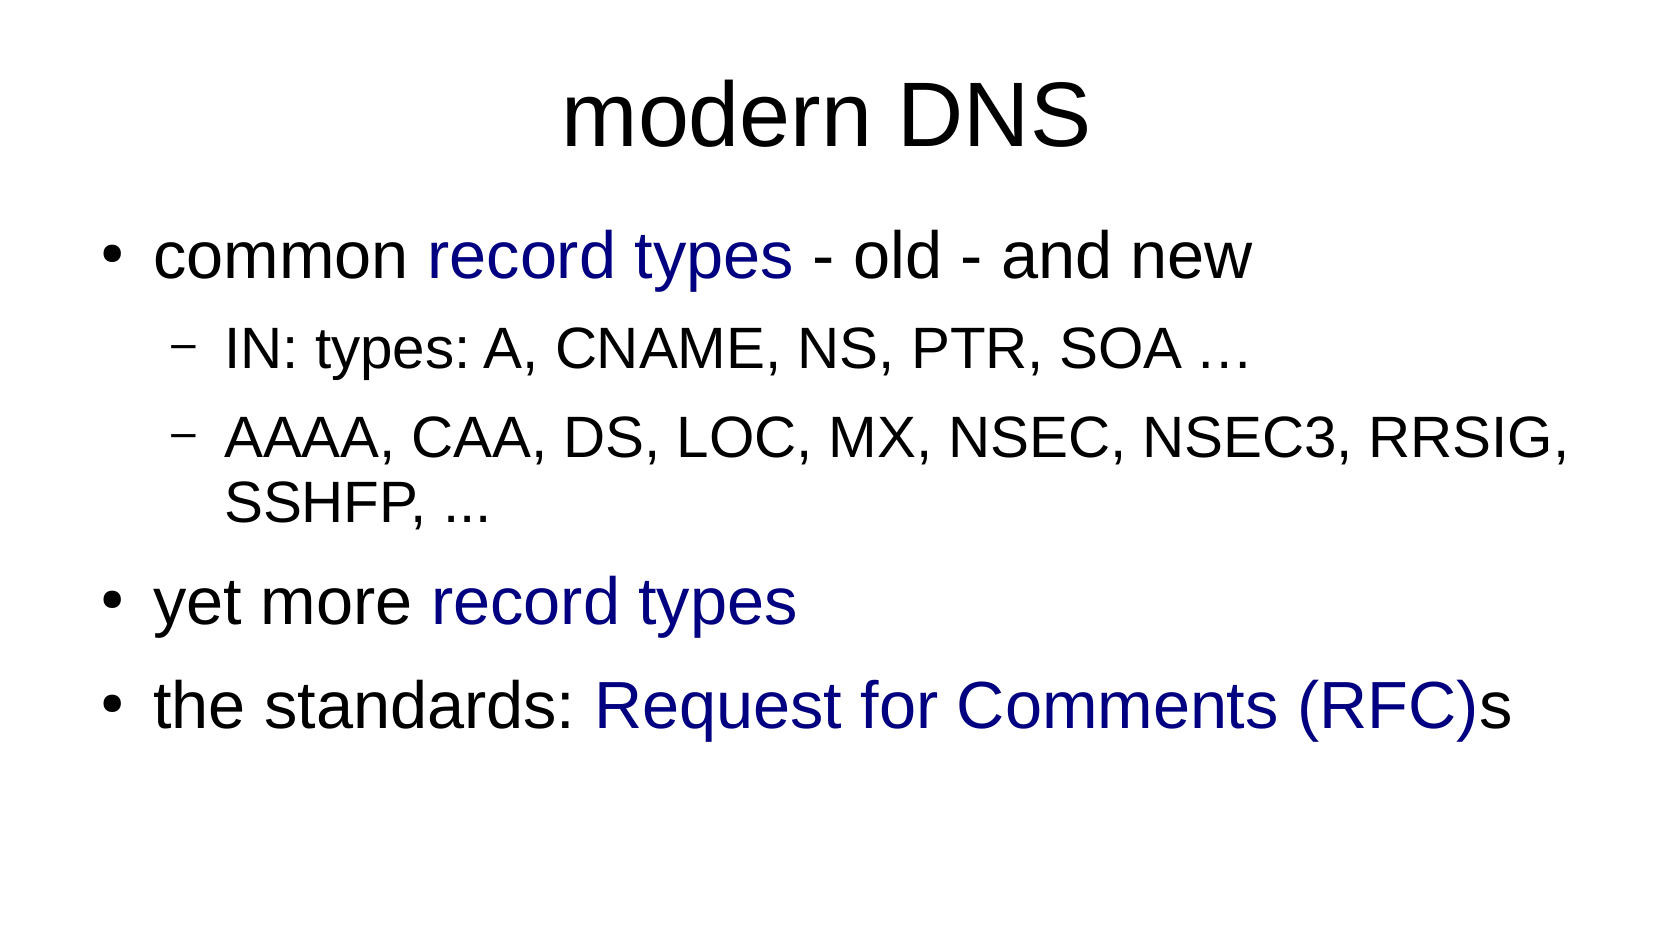

# modern DNS
common record types - old - and new
IN: types: A, CNAME, NS, PTR, SOA …
AAAA, CAA, DS, LOC, MX, NSEC, NSEC3, RRSIG, SSHFP, ...
yet more record types
the standards: Request for Comments (RFC)s